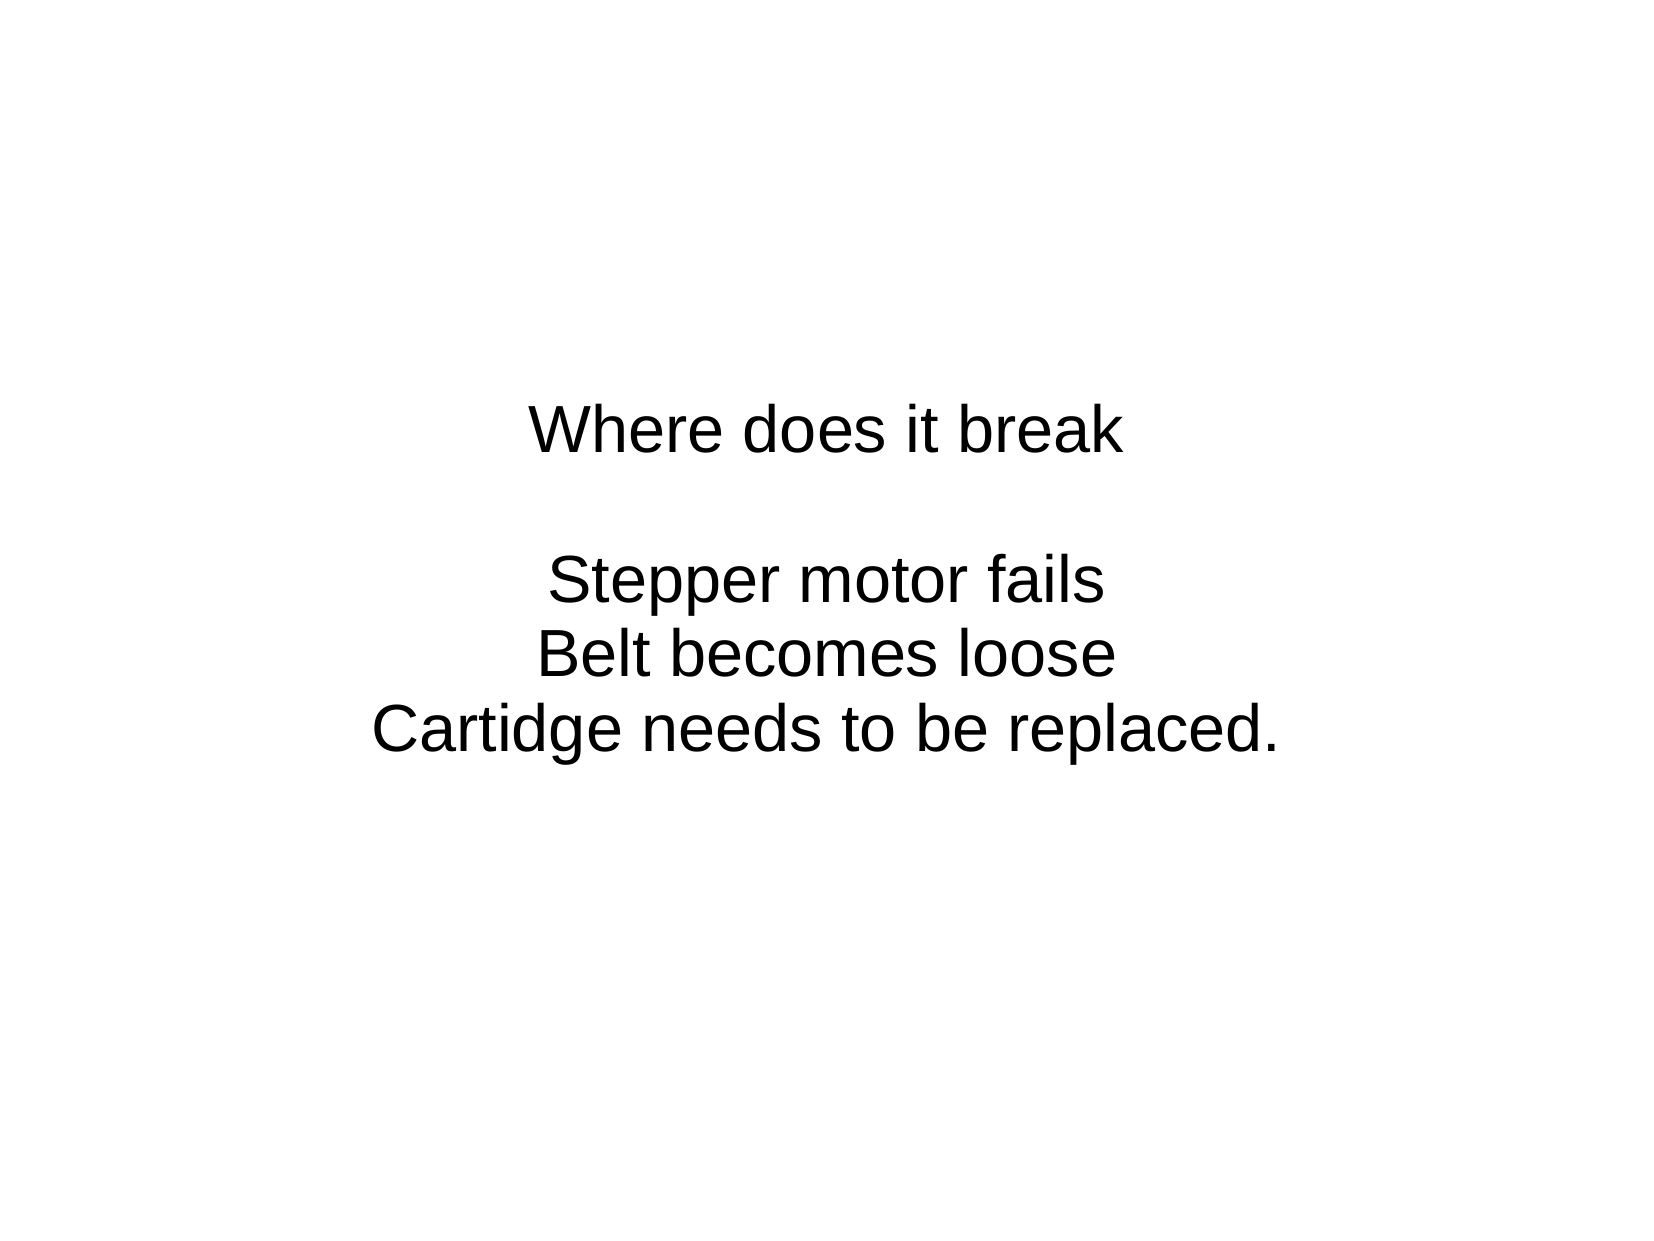

# Where does it break
Stepper motor fails
Belt becomes loose
Cartidge needs to be replaced.